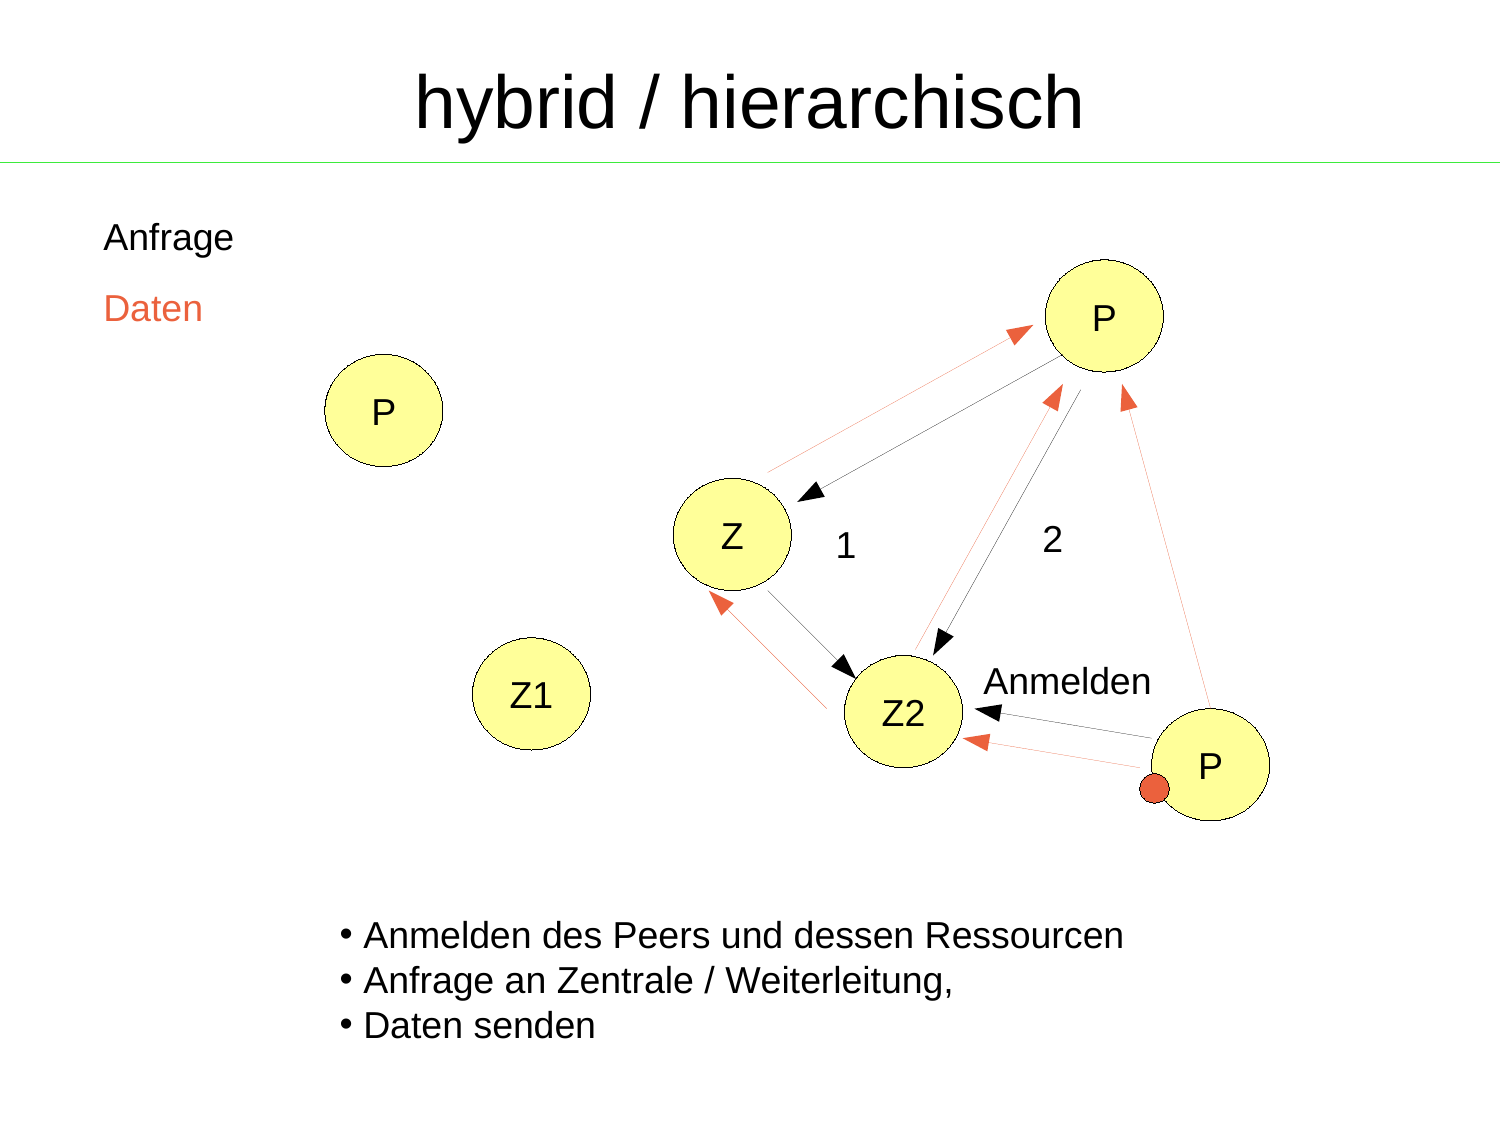

# hybrid / hierarchisch
Anfrage
P
Daten
P
Z
2
1
Z1
Anmelden
Z2
P
 Anmelden des Peers und dessen Ressourcen
 Anfrage an Zentrale / Weiterleitung,
 Daten senden